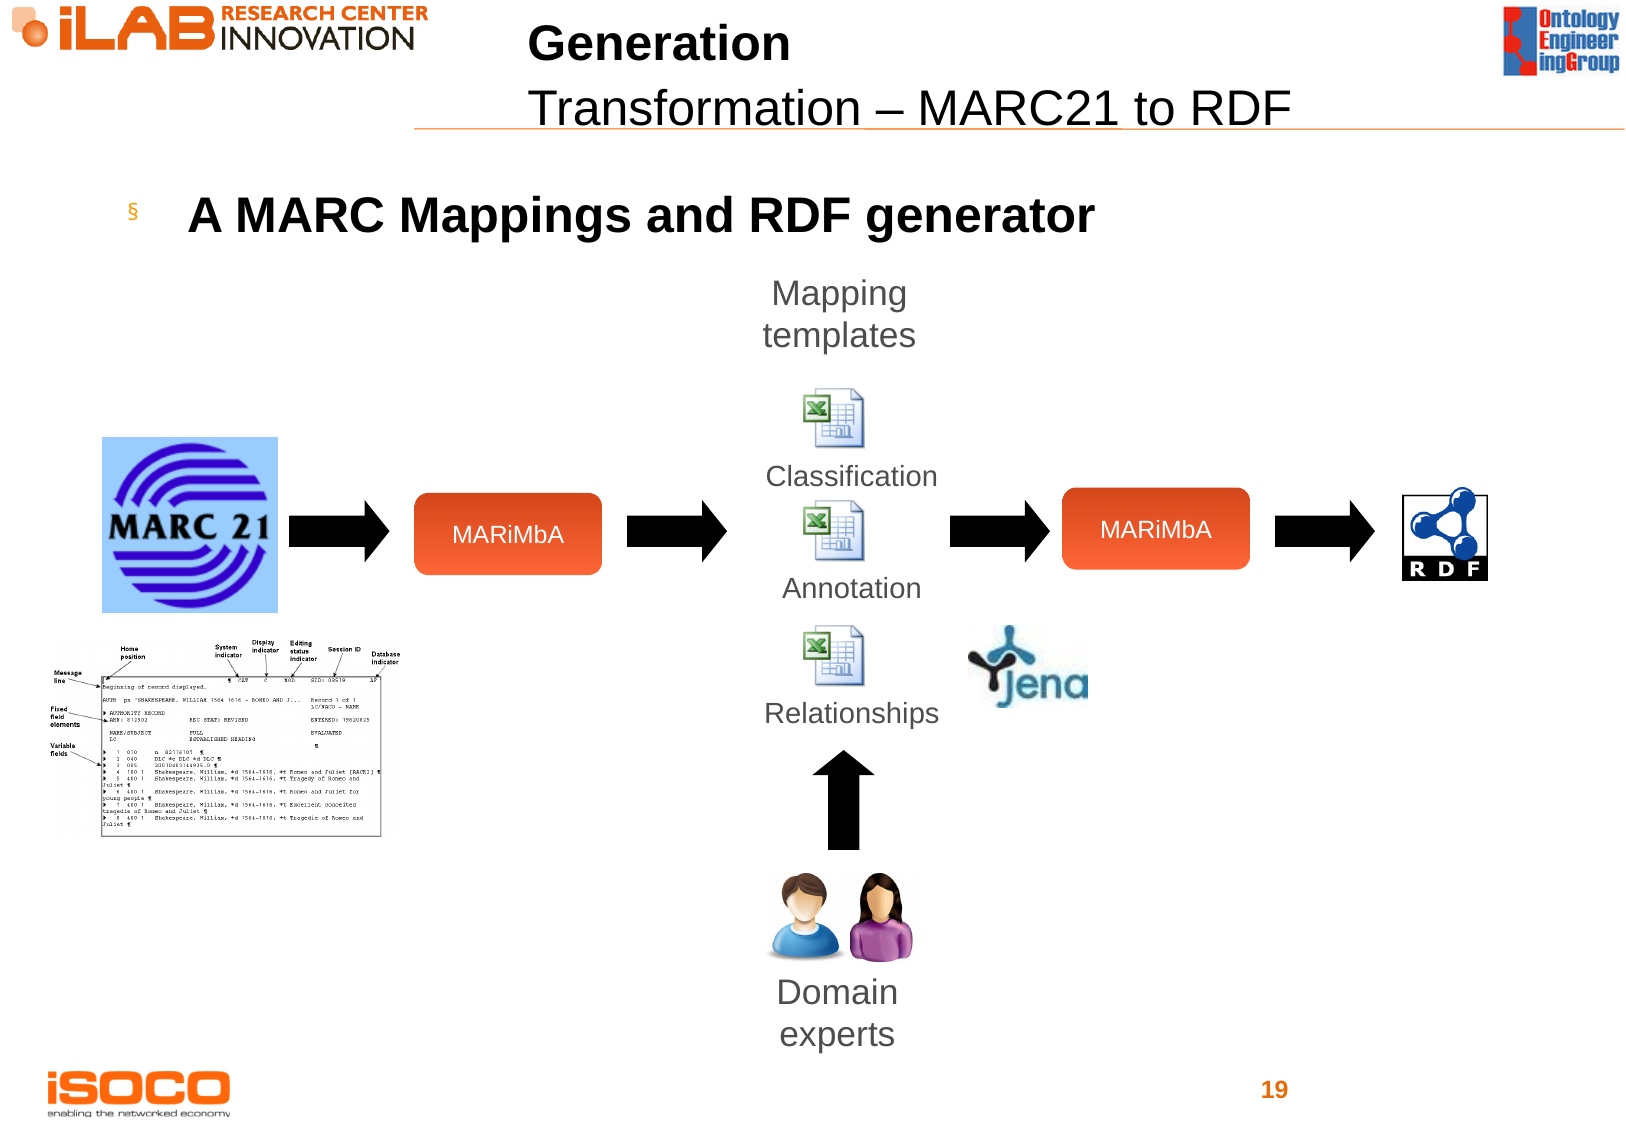

# Generation
Transformation – MARC21 to RDF
A MARC Mappings and RDF generator
Mapping templates
Classification
MARiMbA
MARiMbA
Annotation
Relationships
Domain experts